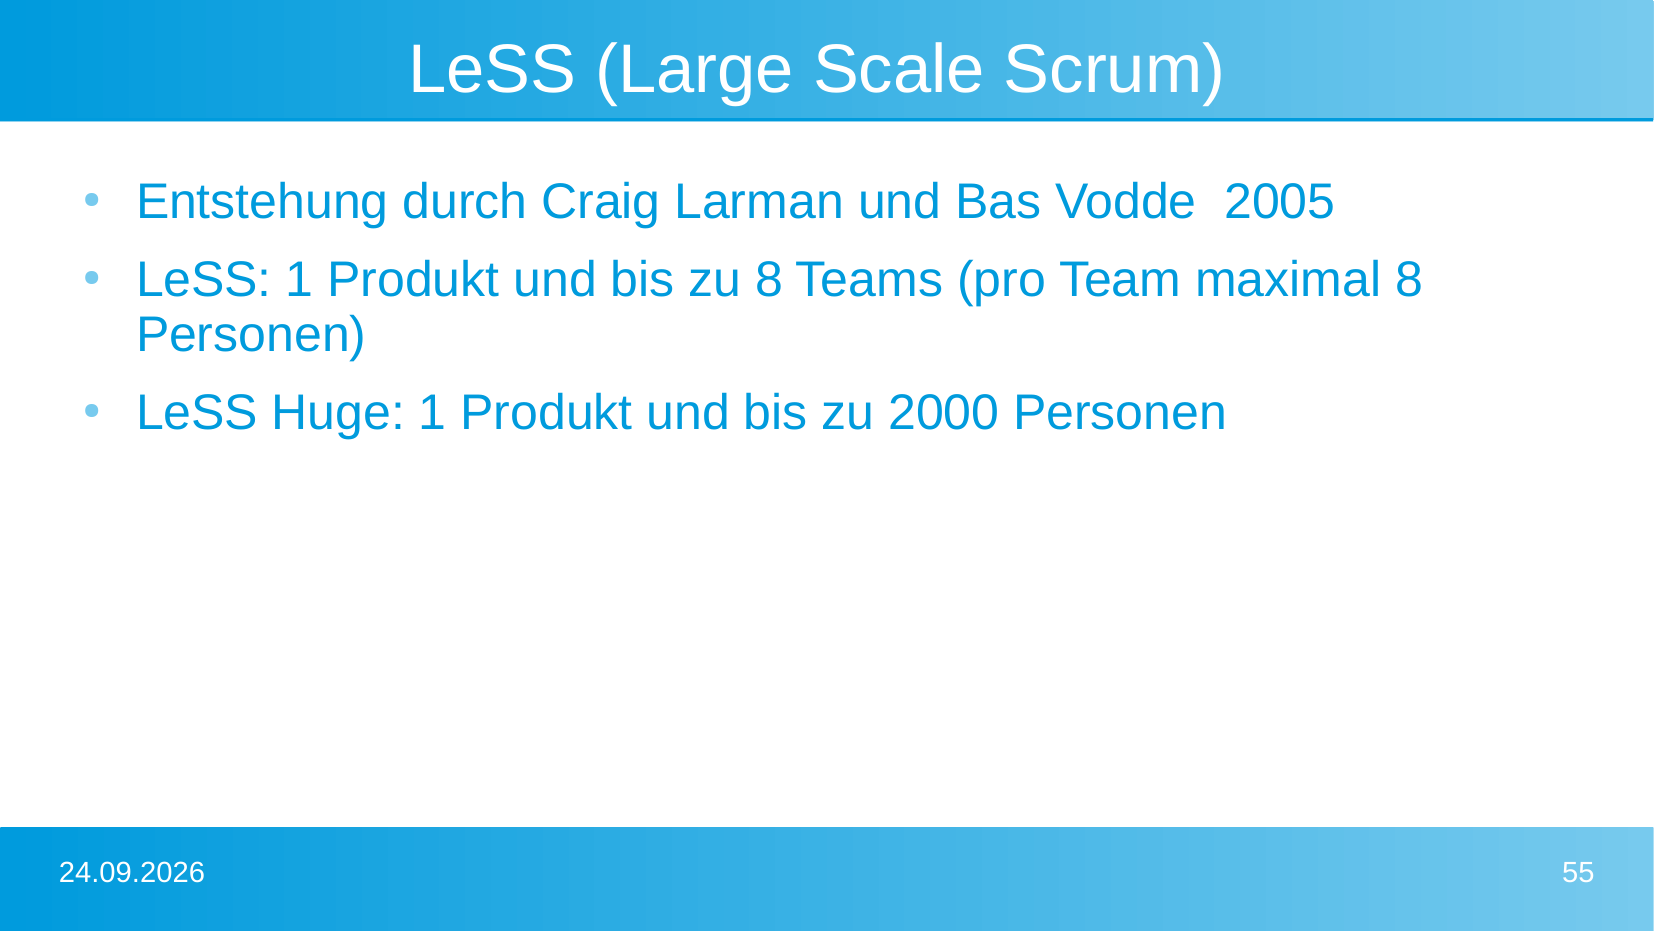

# LeSS (Large Scale Scrum)
Entstehung durch Craig Larman und Bas Vodde 2005
LeSS: 1 Produkt und bis zu 8 Teams (pro Team maximal 8 Personen)
LeSS Huge: 1 Produkt und bis zu 2000 Personen
55